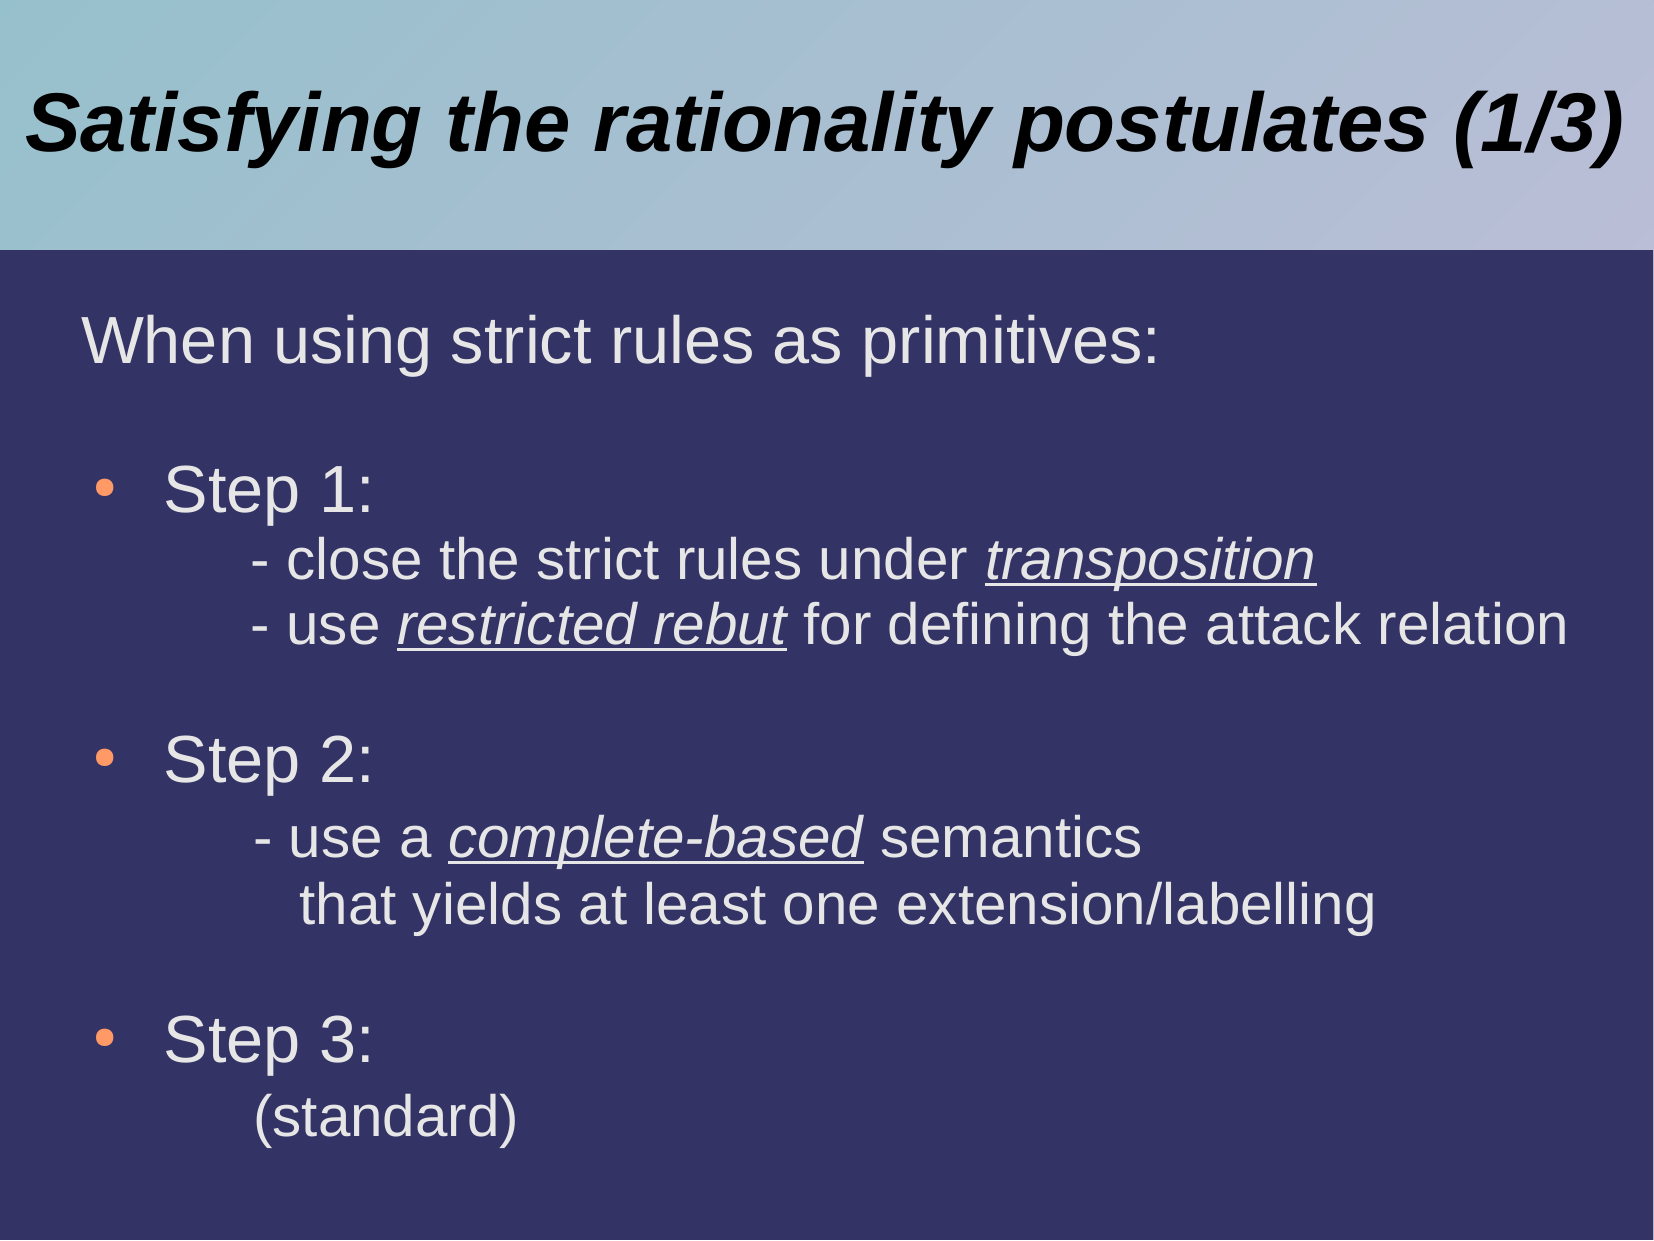

# Satisfying the rationality postulates (1/3)
When using strict rules as primitives:
Step 1:
 - close the strict rules under transposition
 - use restricted rebut for defining the attack relation
Step 2:
 - use a complete-based semantics
 that yields at least one extension/labelling
Step 3:
 (standard)